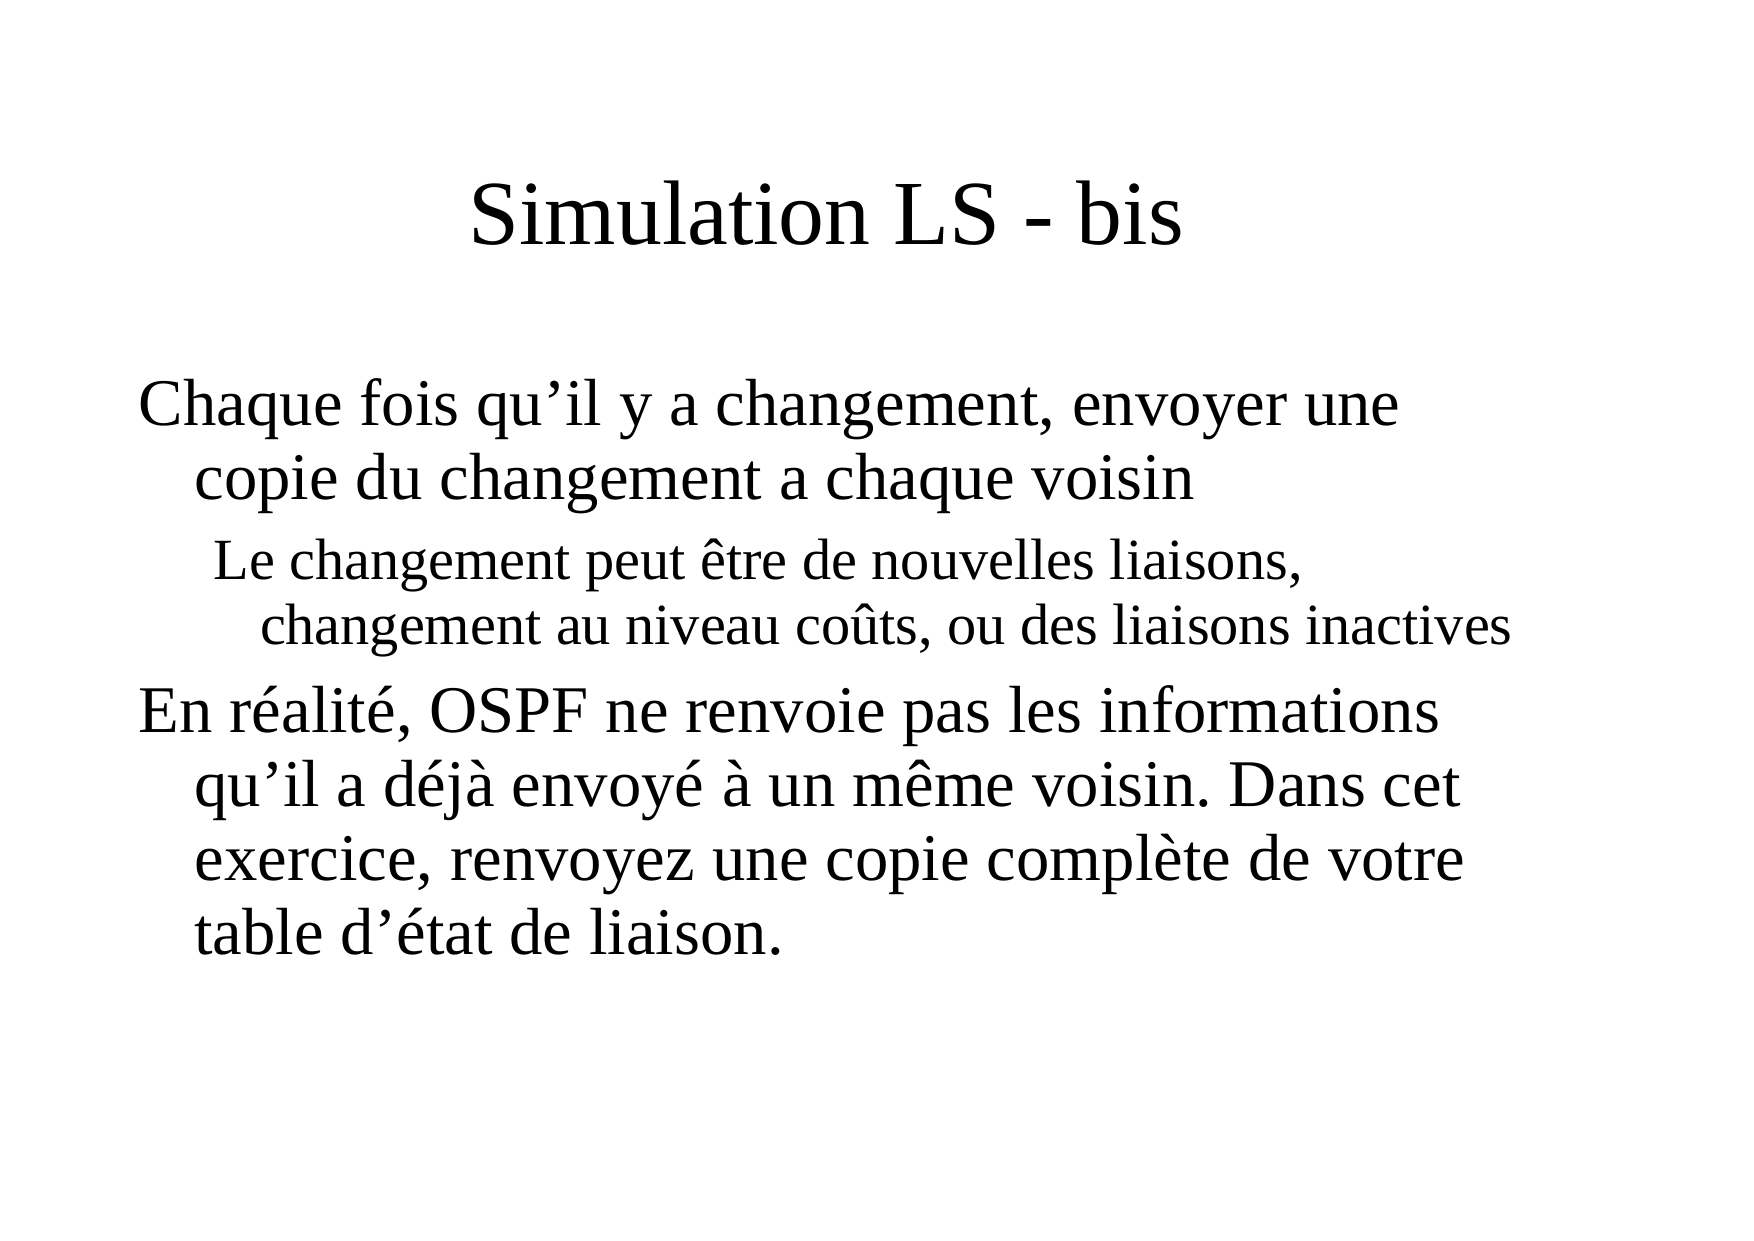

# Simulation LS - bis
Chaque fois qu’il y a changement, envoyer une copie du changement a chaque voisin
Le changement peut être de nouvelles liaisons, changement au niveau coûts, ou des liaisons inactives
En réalité, OSPF ne renvoie pas les informations qu’il a déjà envoyé à un même voisin. Dans cet exercice, renvoyez une copie complète de votre table d’état de liaison.